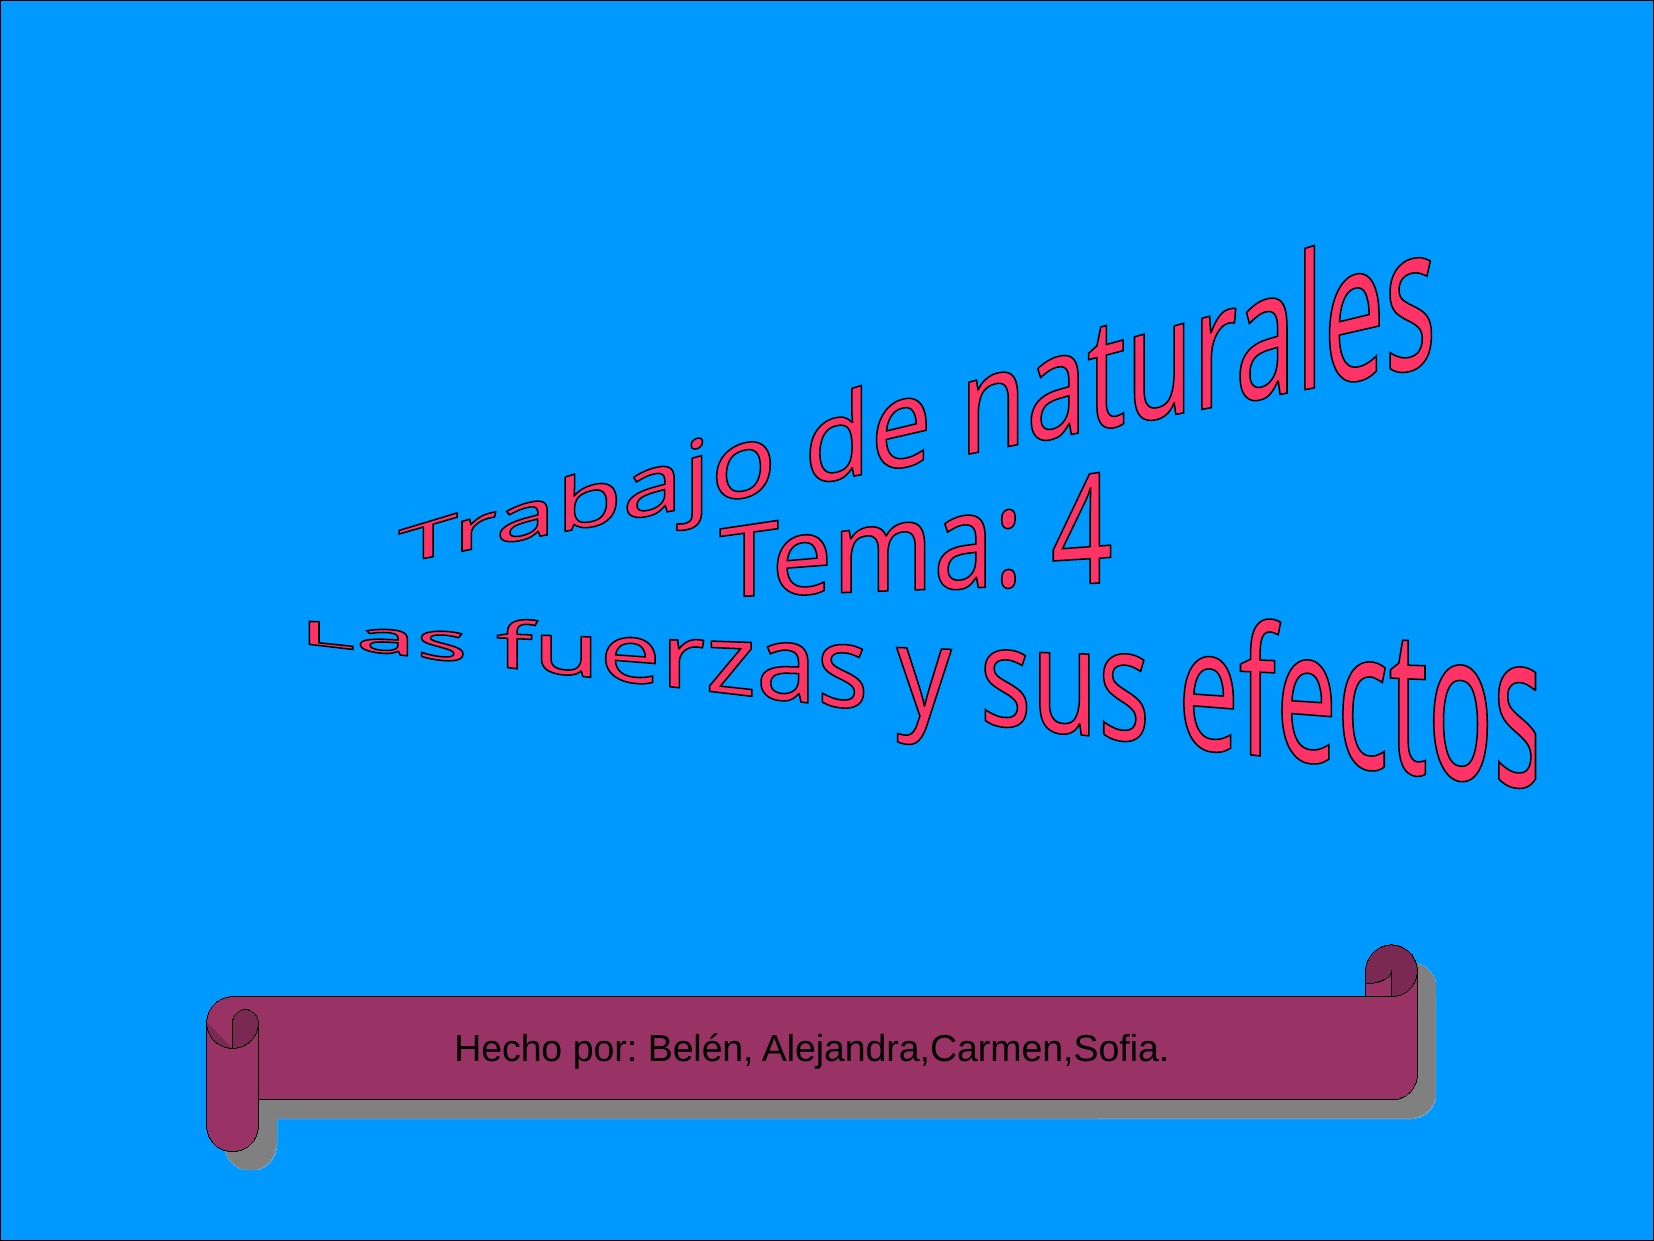

#
Trabajo de naturales
Tema: 4
Las fuerzas y sus efectos
Hecho por: Belén, Alejandra,Carmen,Sofia.